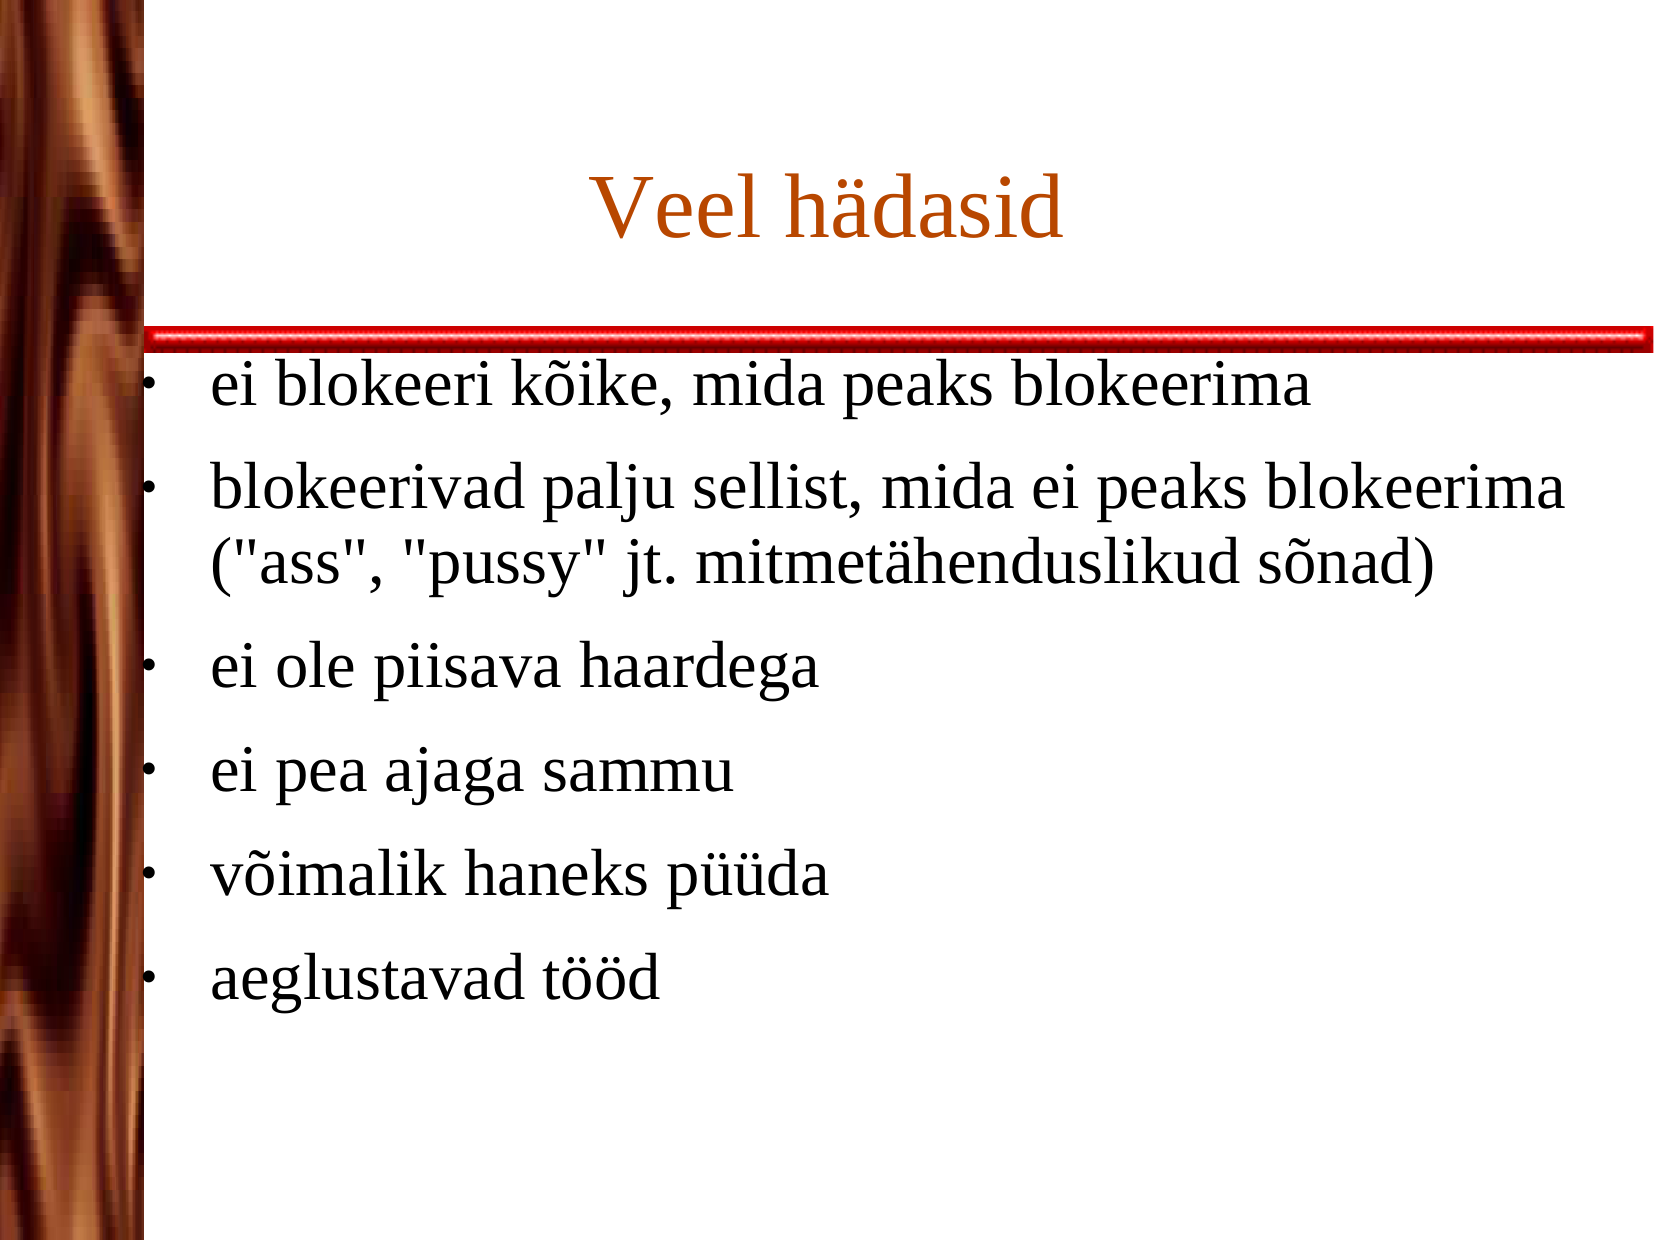

Veel hädasid
# ei blokeeri kõike, mida peaks blokeerima
blokeerivad palju sellist, mida ei peaks blokeerima ("ass", "pussy" jt. mitmetähenduslikud sõnad)
ei ole piisava haardega
ei pea ajaga sammu
võimalik haneks püüda
aeglustavad tööd